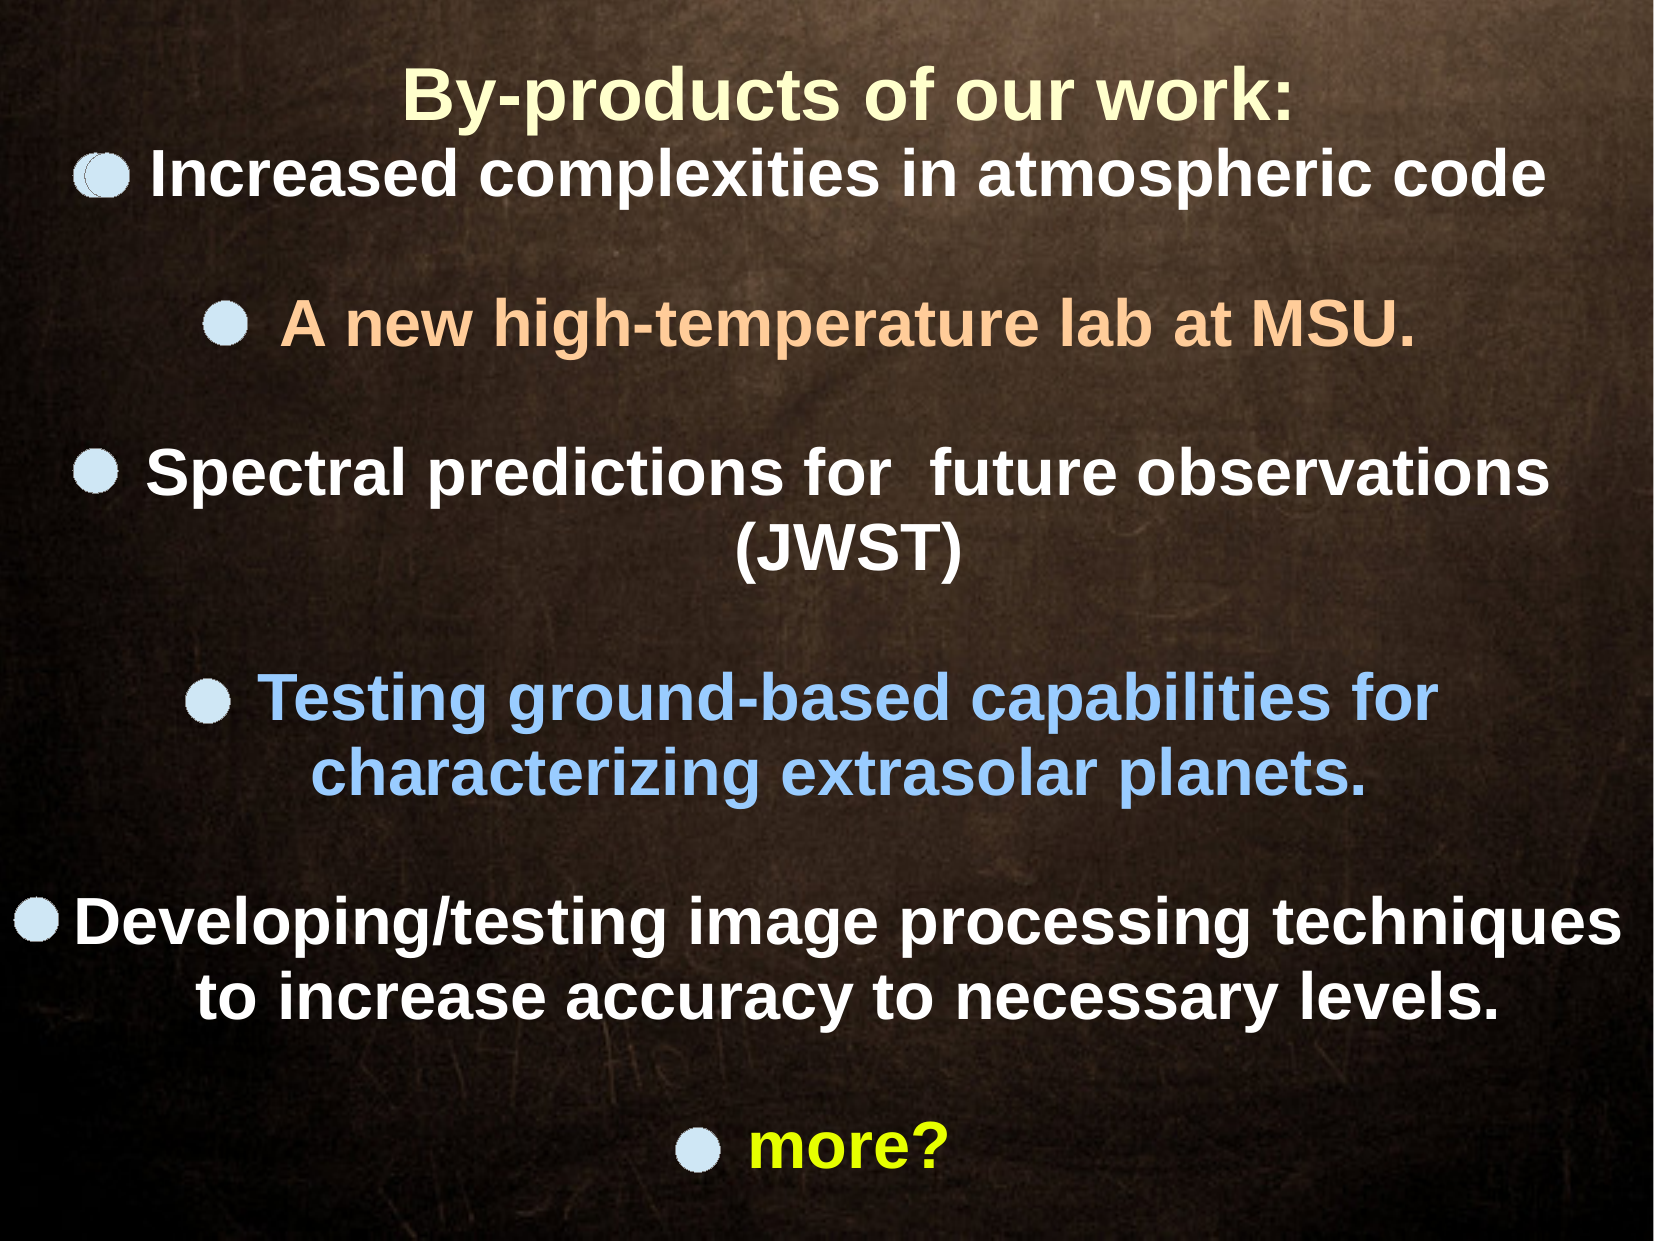

By-products of our work:
Increased complexities in atmospheric code
A new high-temperature lab at MSU.
Spectral predictions for future observations (JWST)
Testing ground-based capabilities for characterizing extrasolar planets.
Developing/testing image processing techniques to increase accuracy to necessary levels.
more?